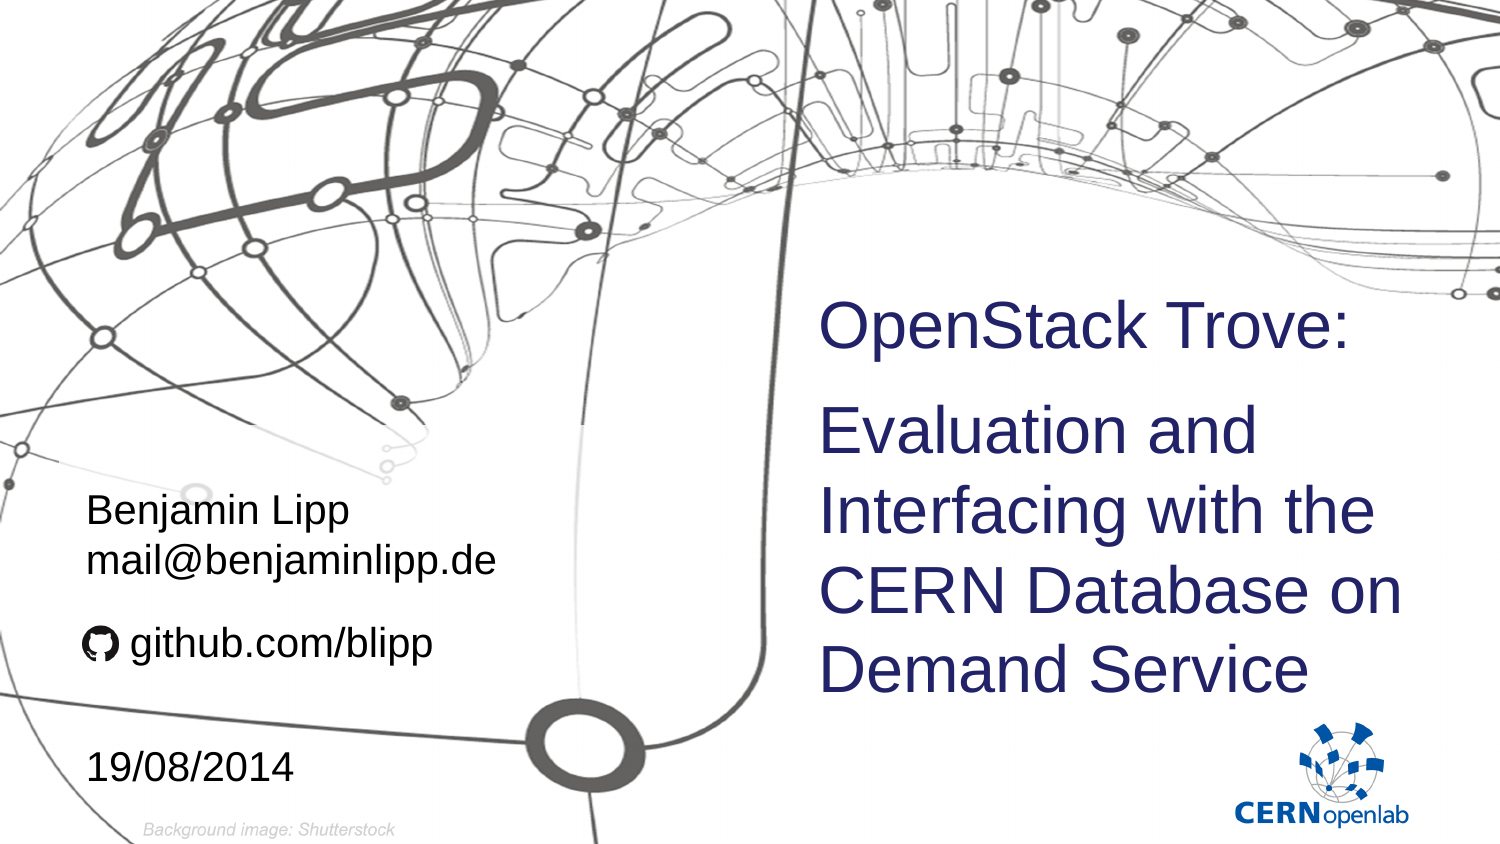

# OpenStack Trove:
Benjamin Lipp
mail@benjaminlipp.de
Evaluation and Interfacing with the
CERN Database on Demand Service
github.com/blipp
19/08/2014